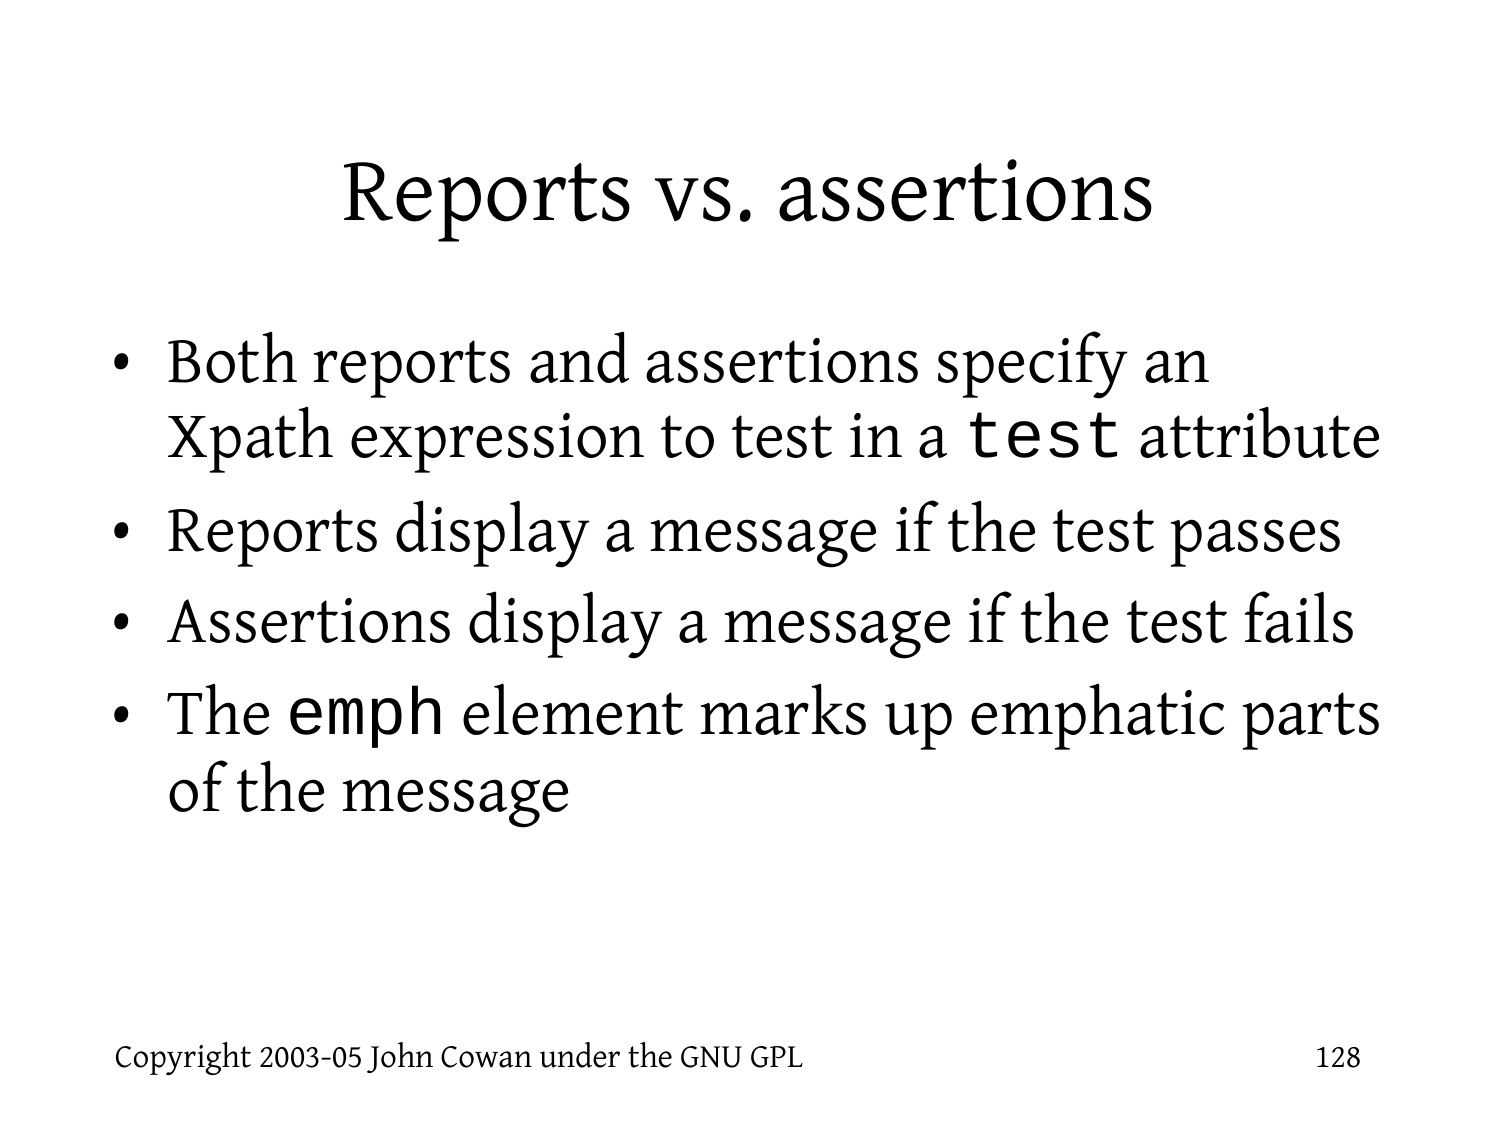

# Reports vs. assertions
Both reports and assertions specify an Xpath expression to test in a test attribute
Reports display a message if the test passes
Assertions display a message if the test fails
The emph element marks up emphatic parts of the message